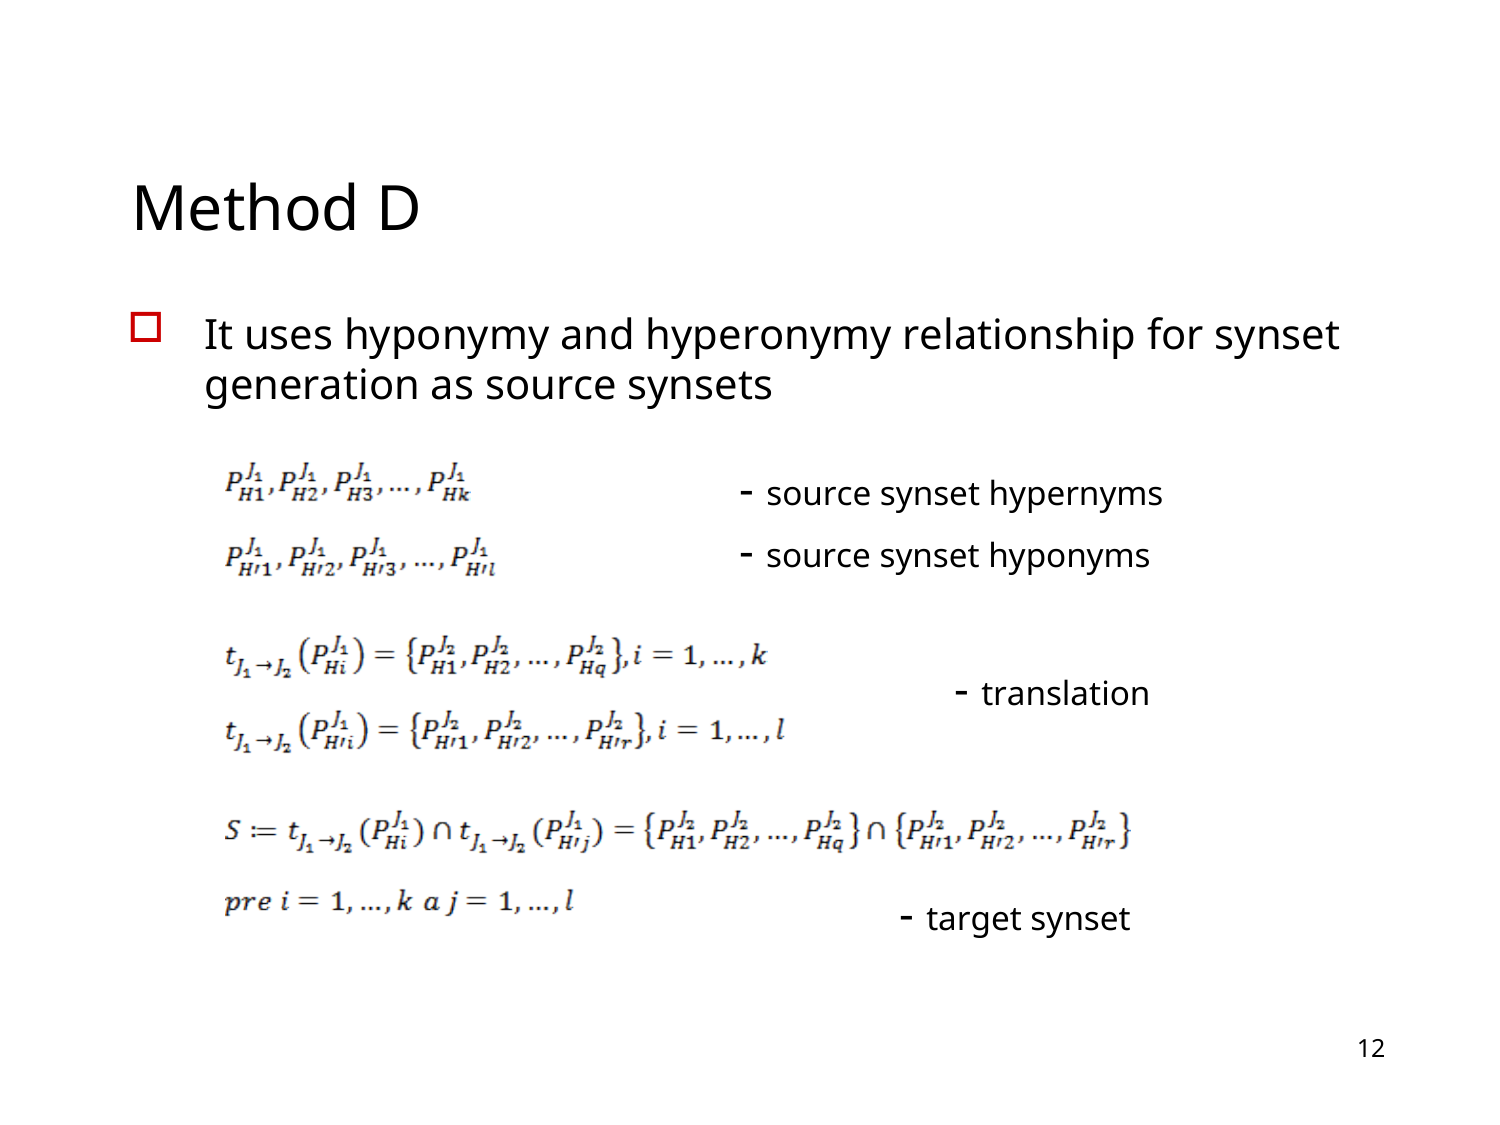

# Method D
It uses hyponymy and hyperonymy relationship for synset generation as source synsets
- source synset hypernyms
- source synset hyponyms
- translation
- target synset